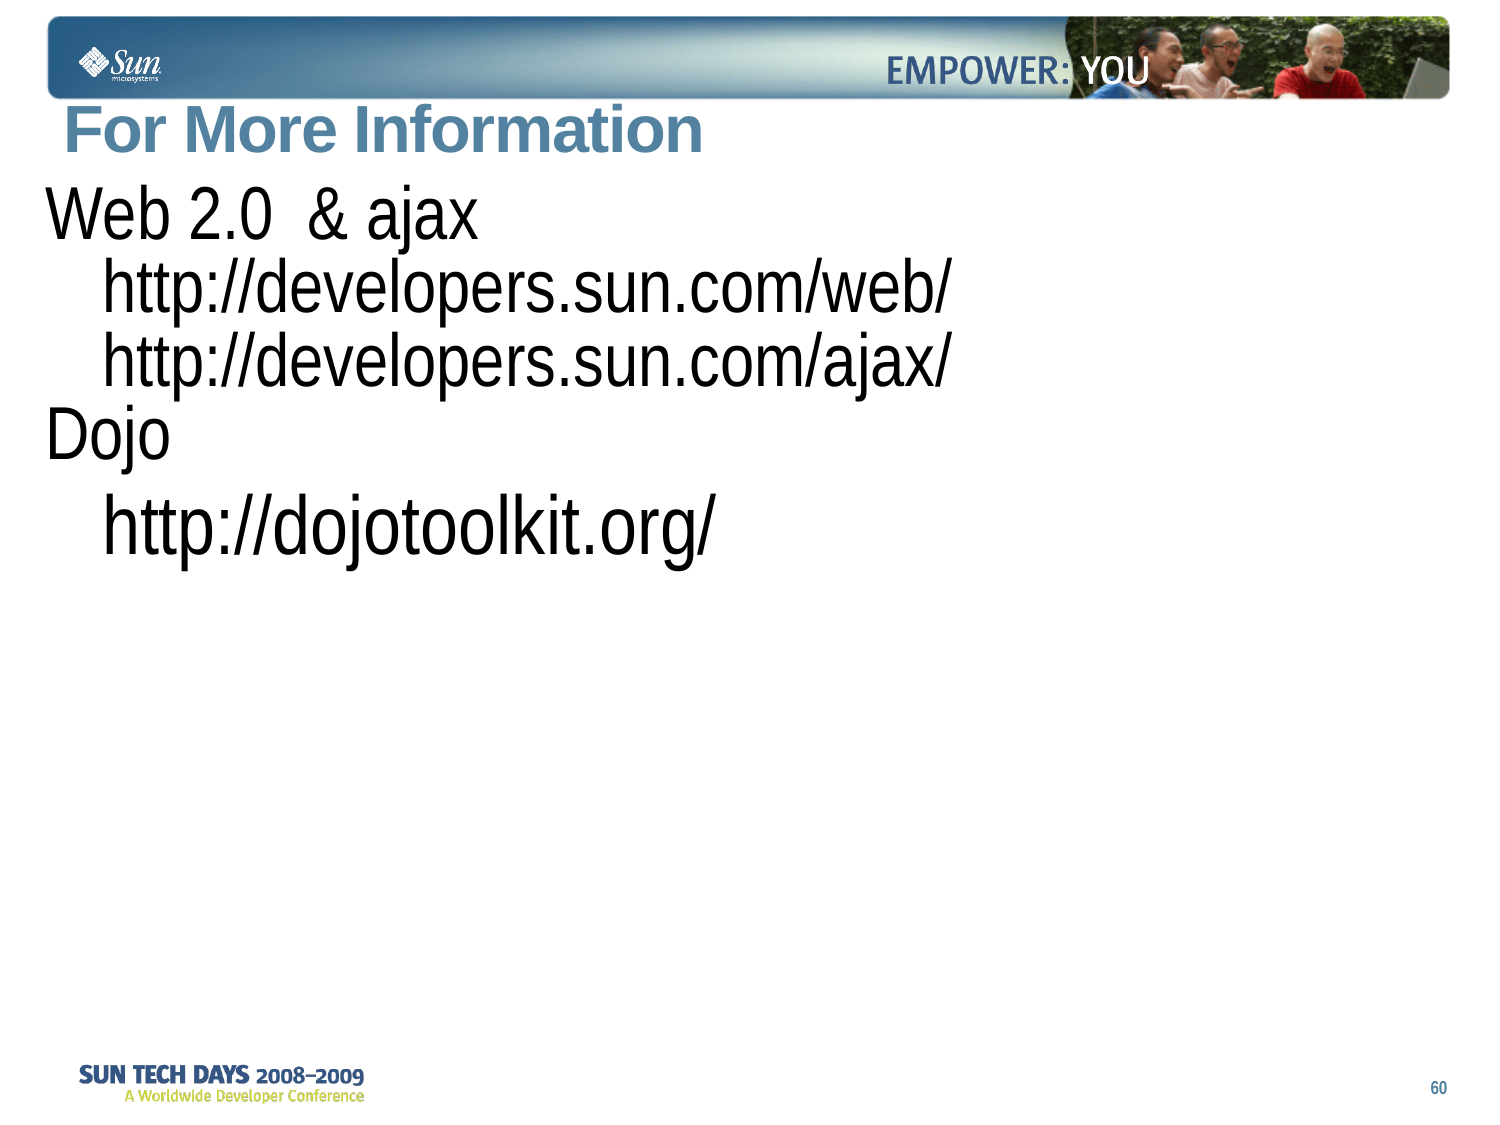

# For More Information
Web 2.0 & ajax
http://developers.sun.com/web/
http://developers.sun.com/ajax/
Dojo
http://dojotoolkit.org/